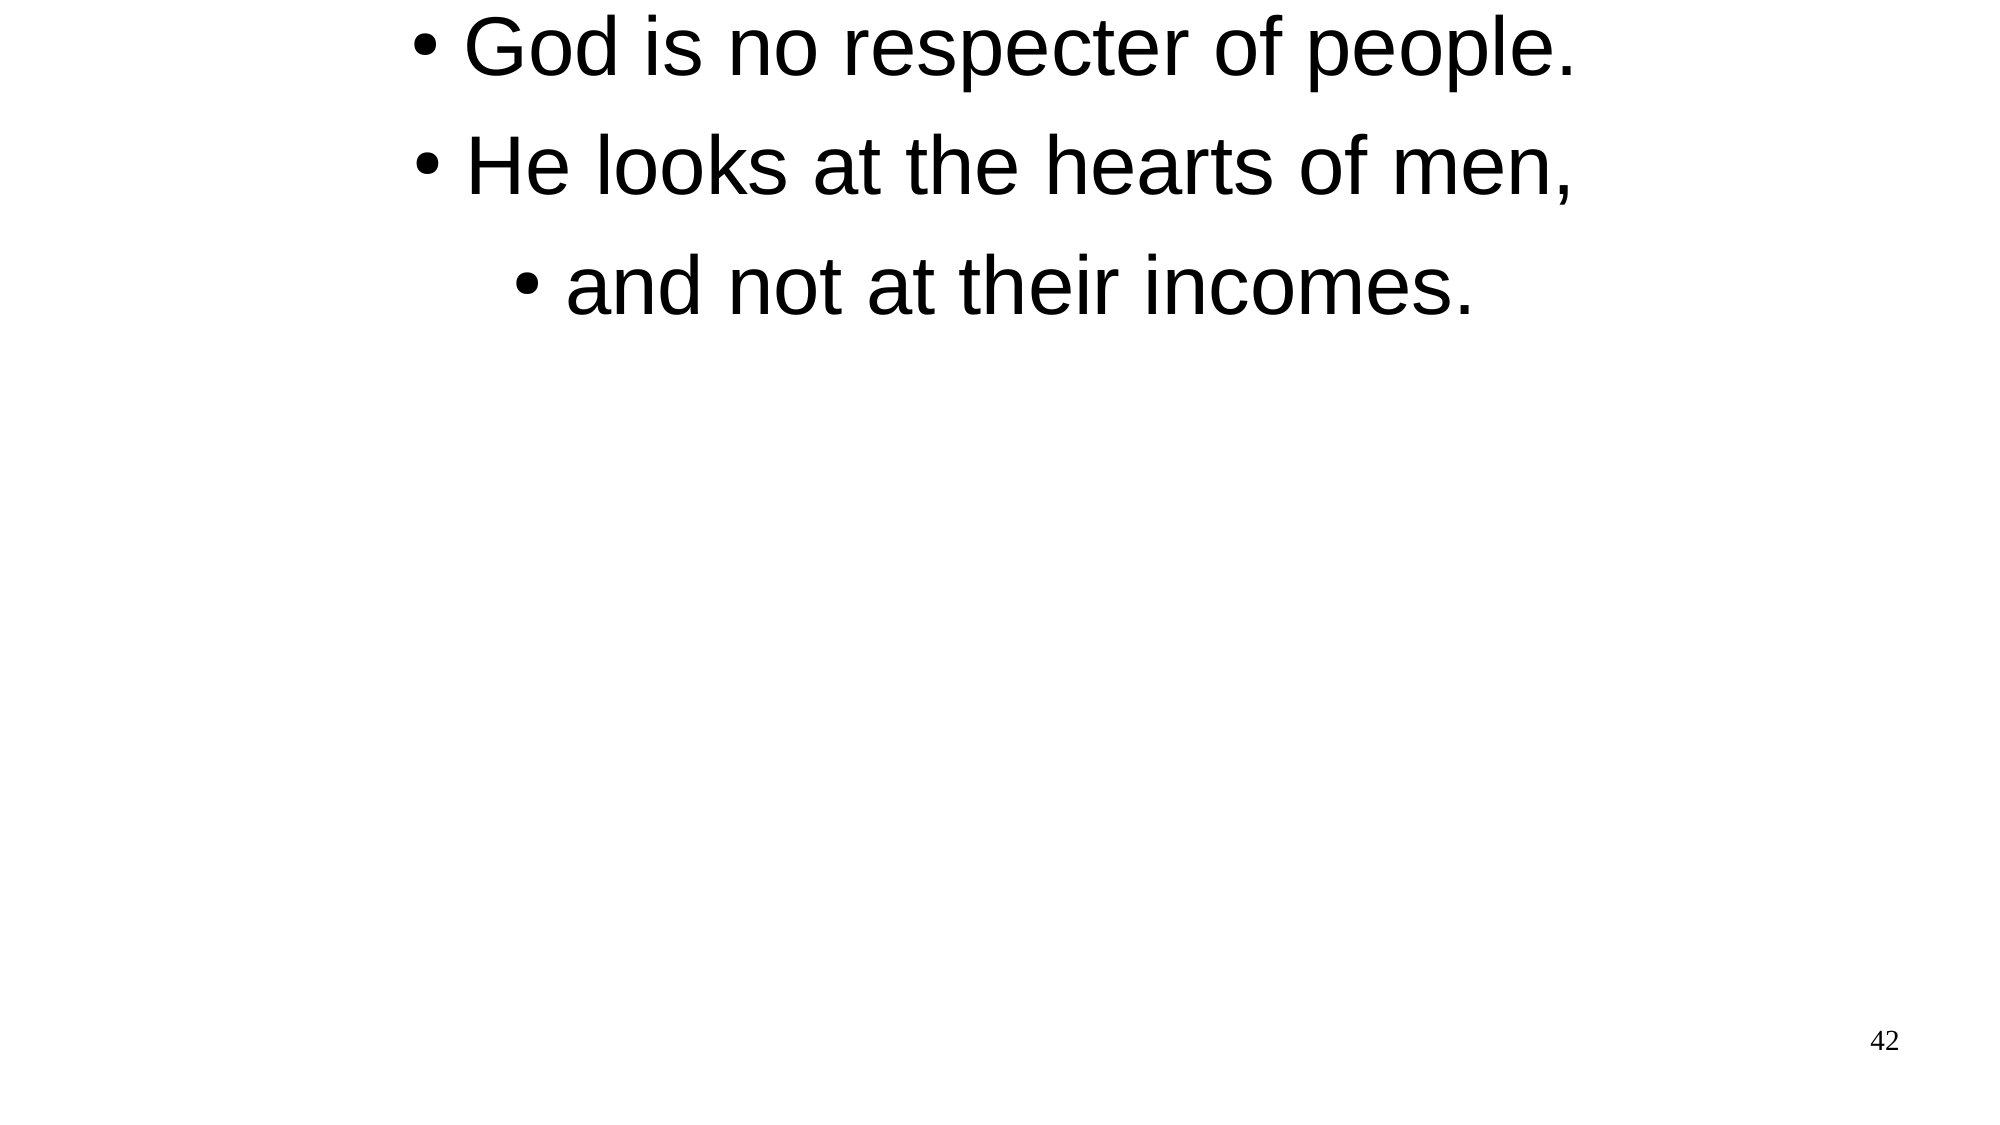

# God is no respecter of people.
He looks at the hearts of men,
and not at their incomes.
42